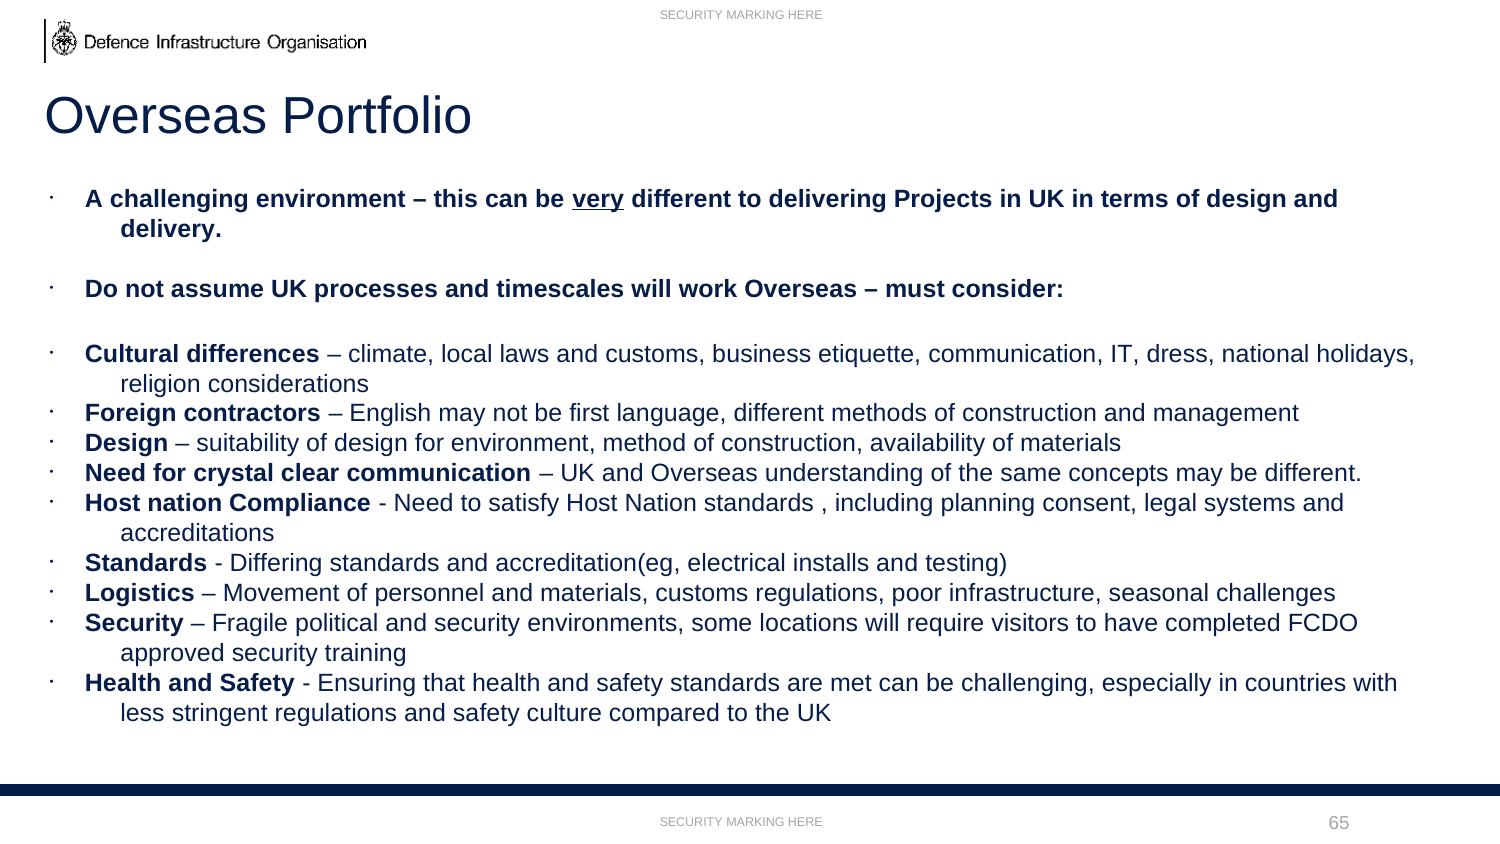

# Overseas Portfolio
A challenging environment – this can be very different to delivering Projects in UK in terms of design and delivery.
Do not assume UK processes and timescales will work Overseas – must consider:
Cultural differences – climate, local laws and customs, business etiquette, communication, IT, dress, national holidays, religion considerations
Foreign contractors – English may not be first language, different methods of construction and management
Design – suitability of design for environment, method of construction, availability of materials
Need for crystal clear communication – UK and Overseas understanding of the same concepts may be different.
Host nation Compliance - Need to satisfy Host Nation standards , including planning consent, legal systems and accreditations
Standards - Differing standards and accreditation(eg, electrical installs and testing)
Logistics – Movement of personnel and materials, customs regulations, poor infrastructure, seasonal challenges
Security – Fragile political and security environments, some locations will require visitors to have completed FCDO approved security training
Health and Safety - Ensuring that health and safety standards are met can be challenging, especially in countries with less stringent regulations and safety culture compared to the UK